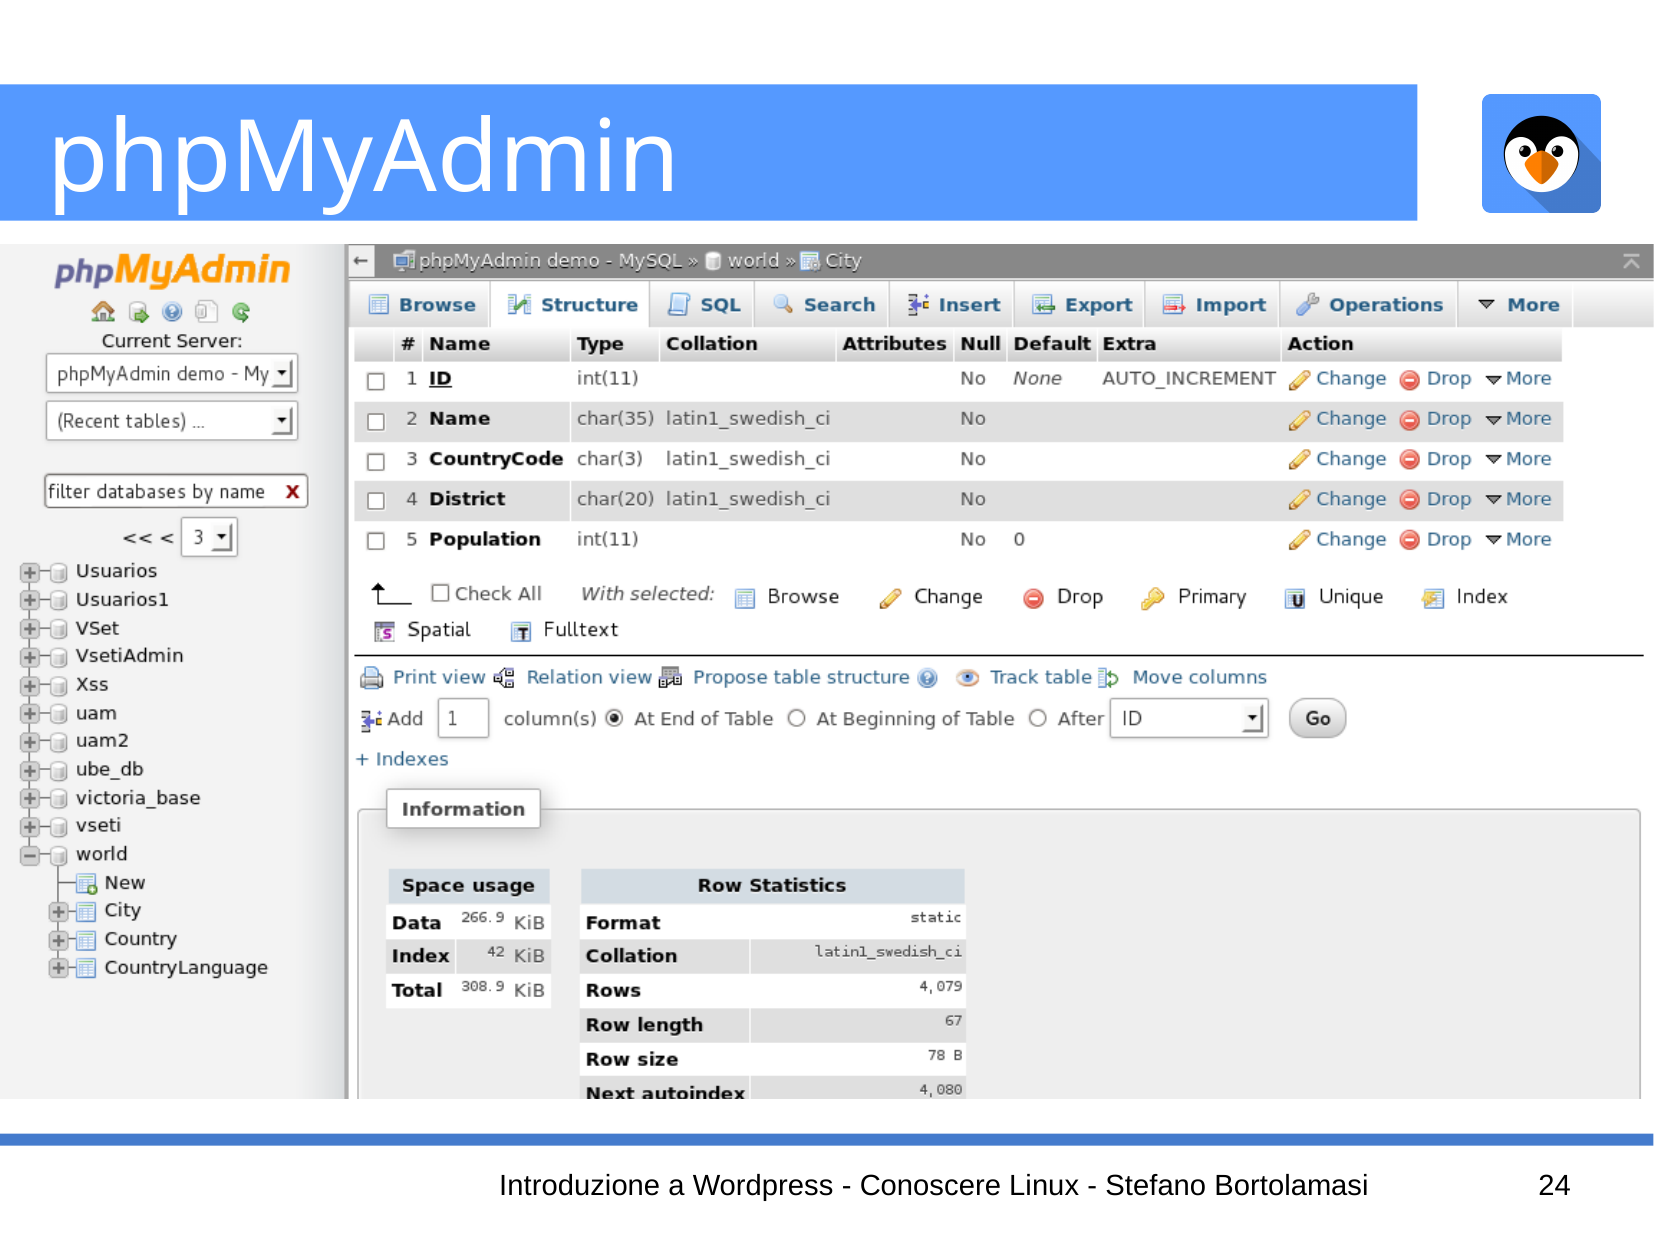

# phpMyAdmin
Introduzione a Wordpress - Conoscere Linux - Stefano Bortolamasi
24